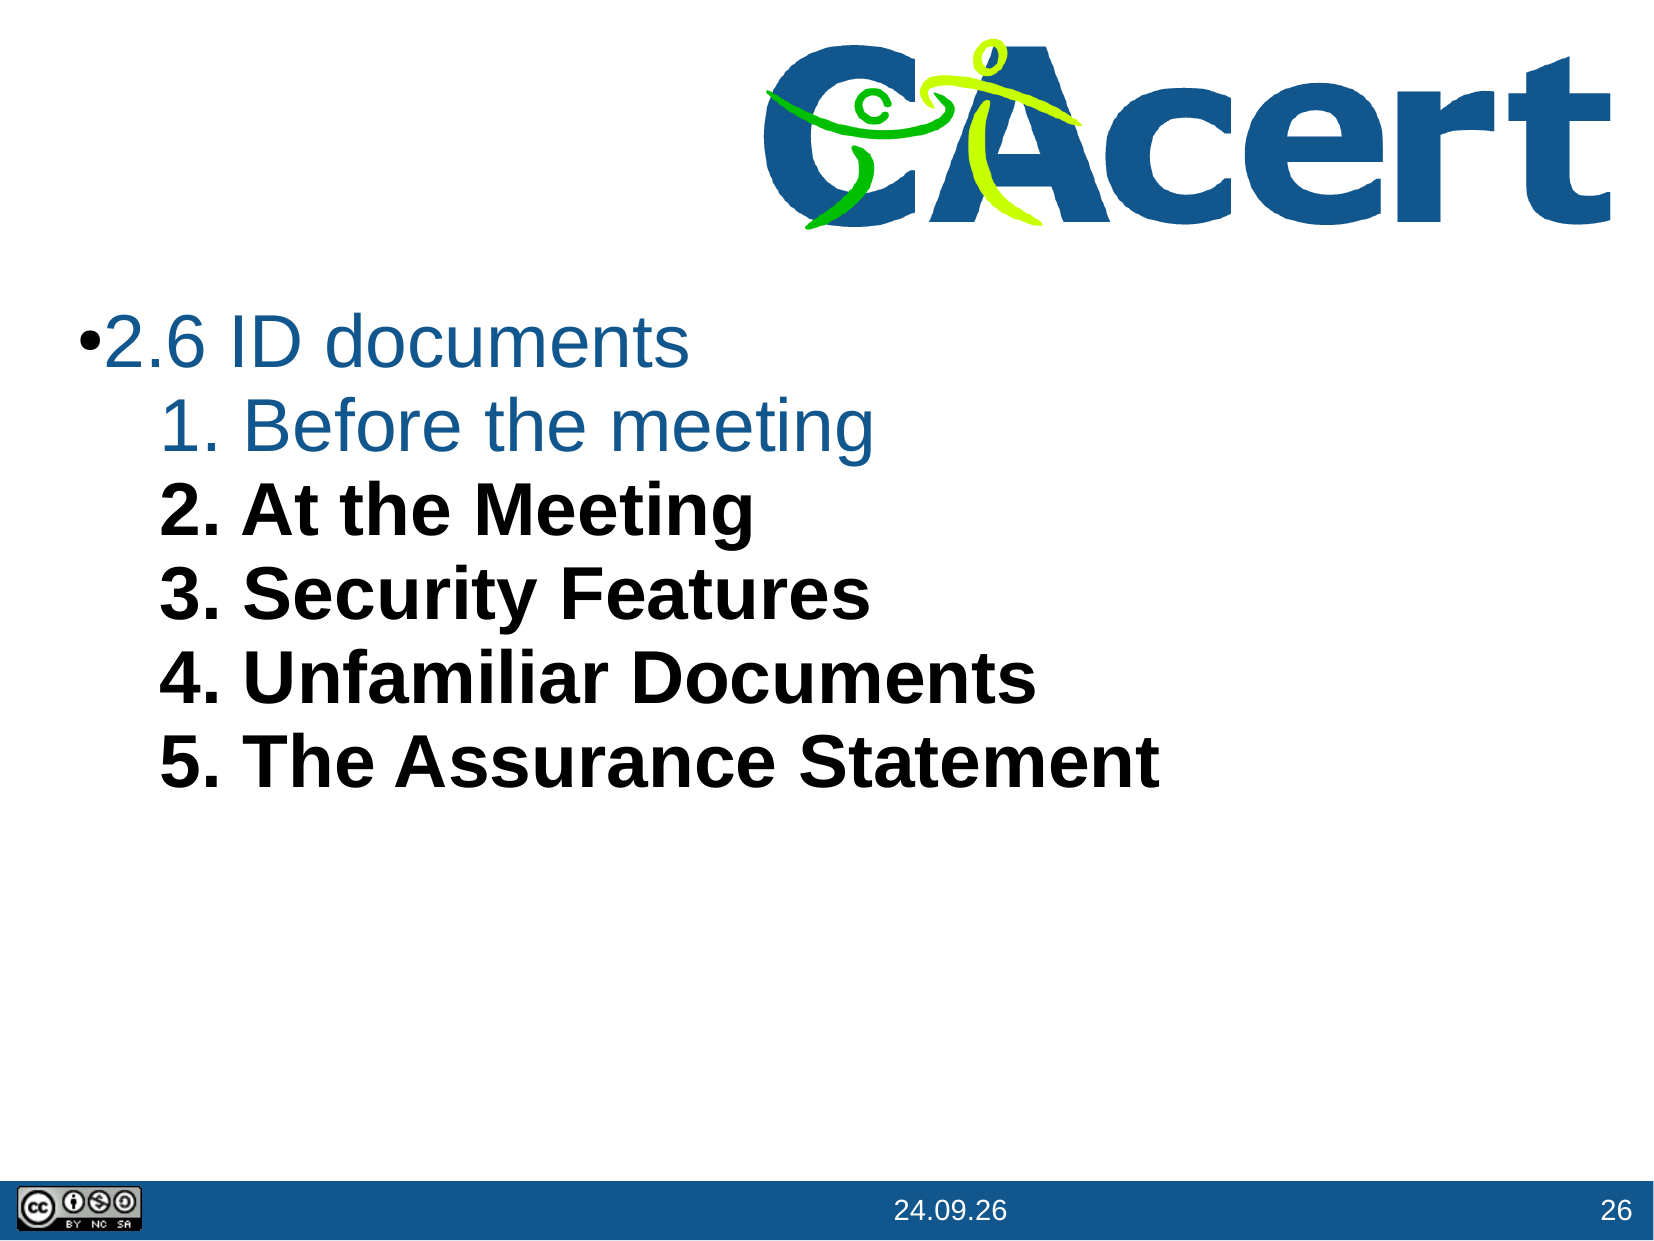

# 2.6 ID documents 1. Before the meeting 2. At the Meeting 3. Security Features 4. Unfamiliar Documents 5. The Assurance Statement